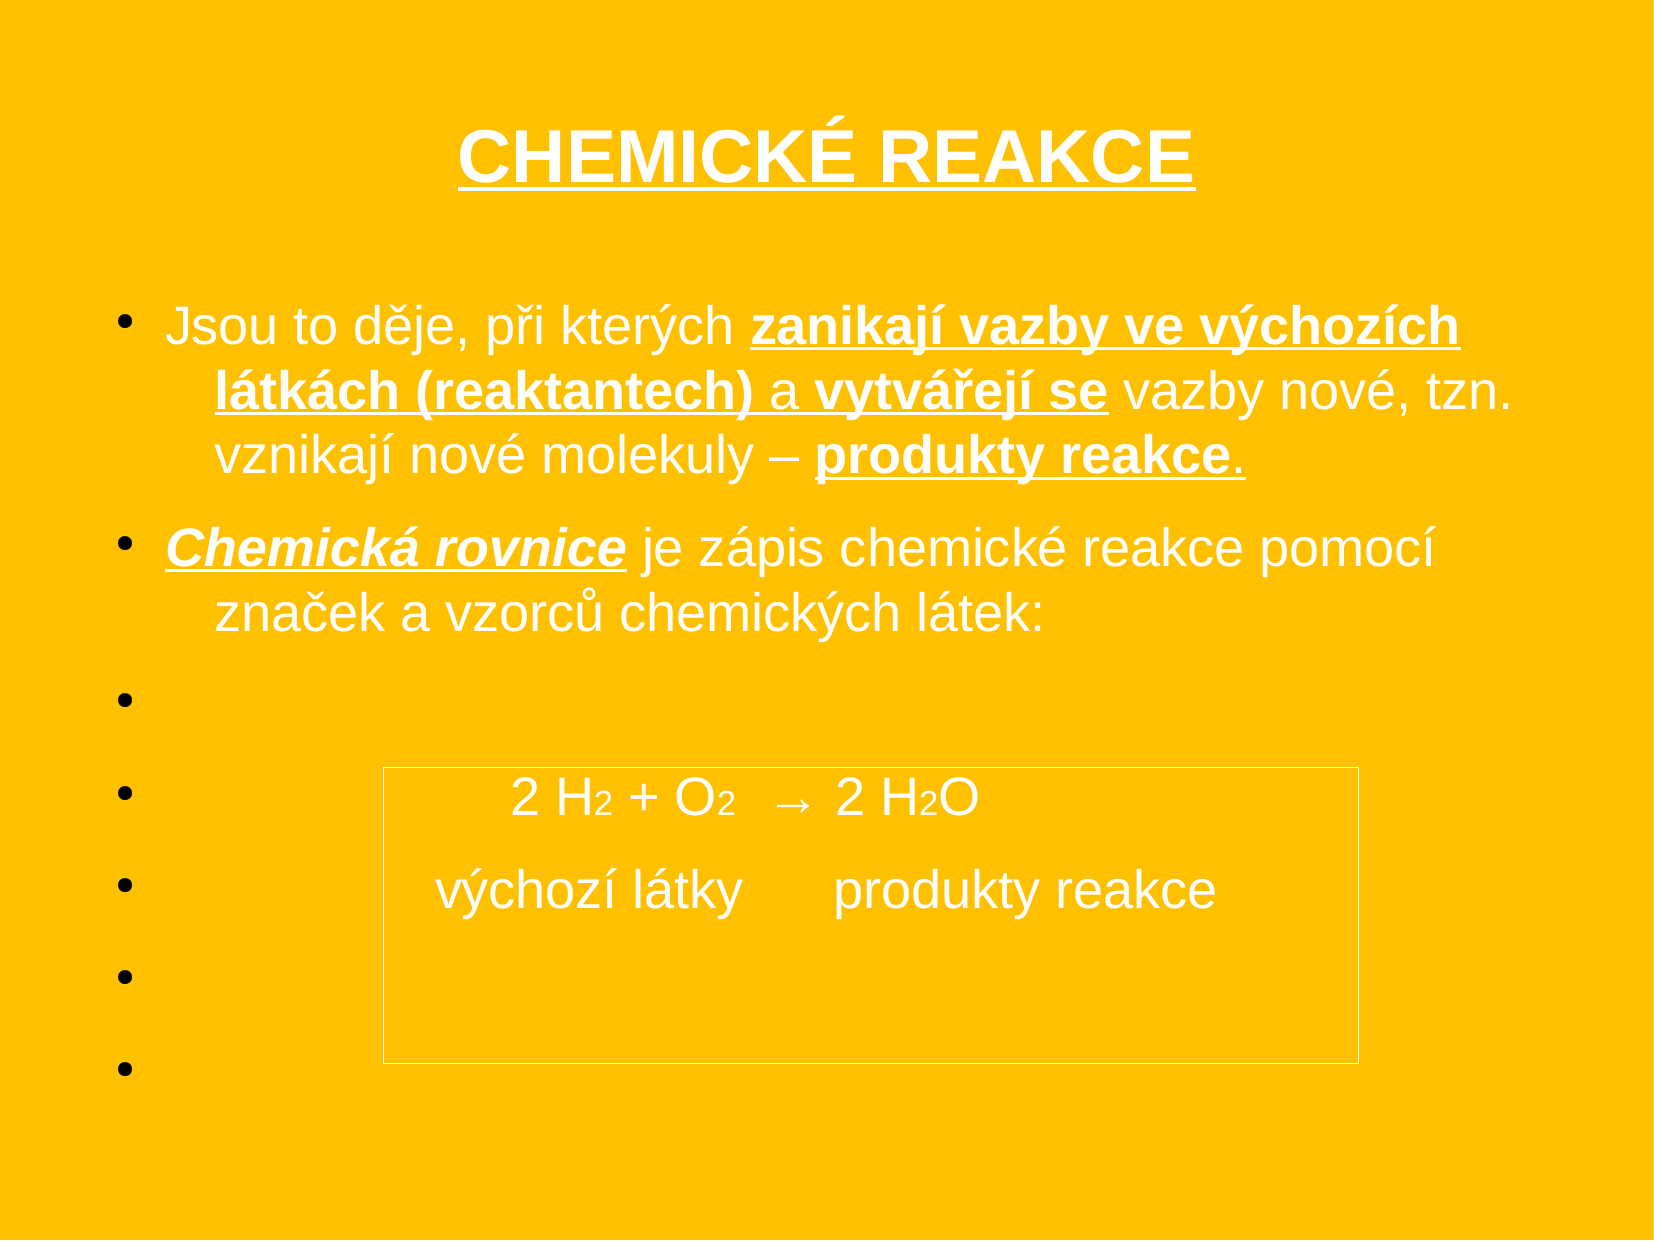

# CHEMICKÉ REAKCE
Jsou to děje, při kterých zanikají vazby ve výchozích látkách (reaktantech) a vytvářejí se vazby nové, tzn. vznikají nové molekuly – produkty reakce.
Chemická rovnice je zápis chemické reakce pomocí značek a vzorců chemických látek:
 2 H2 + O2 → 2 H2O
 výchozí látky produkty reakce